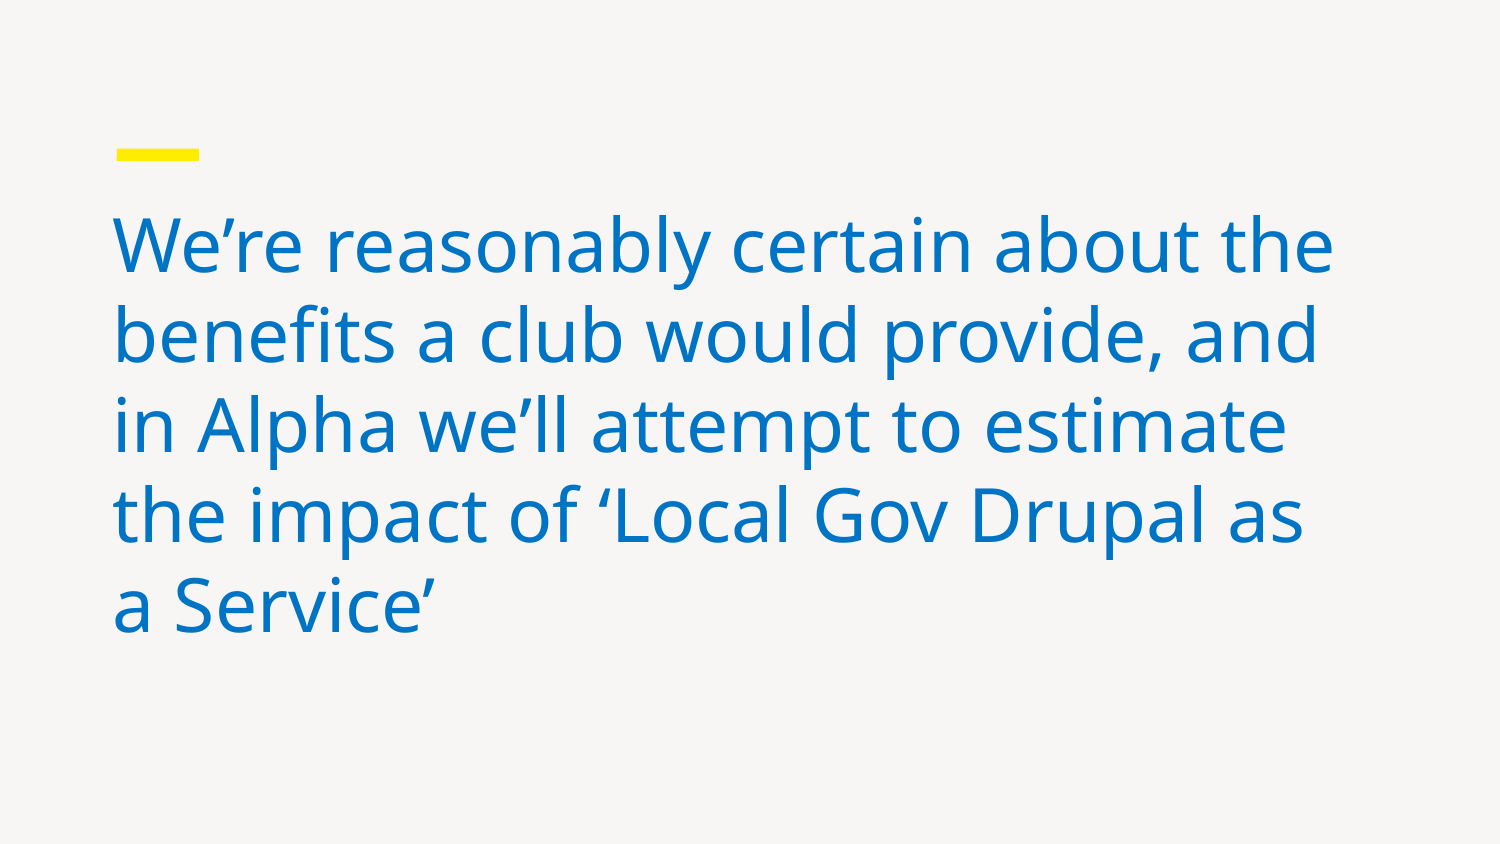

# We’re reasonably certain about the benefits a club would provide, and in Alpha we’ll attempt to estimate the impact of ‘Local Gov Drupal as a Service’